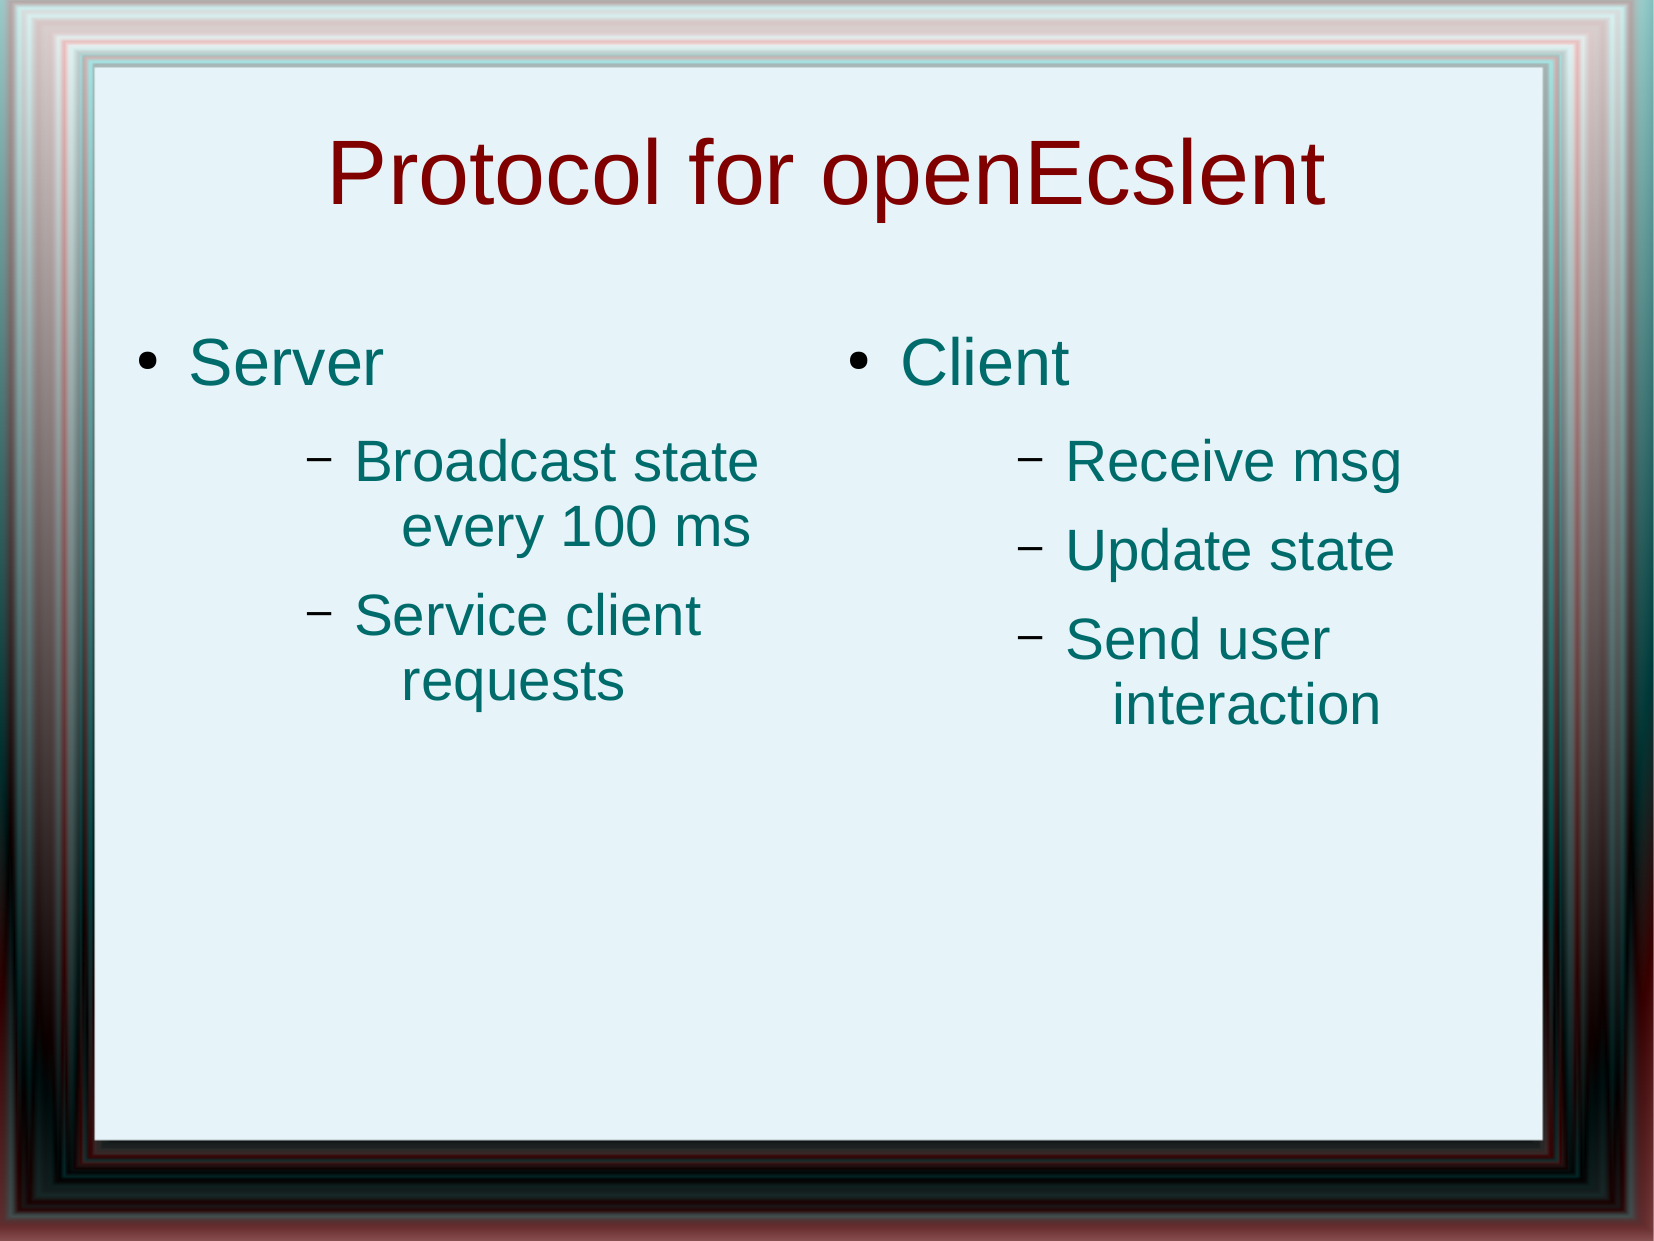

# Protocol for openEcslent
Server
Broadcast state every 100 ms
Service client requests
Client
Receive msg
Update state
Send user interaction